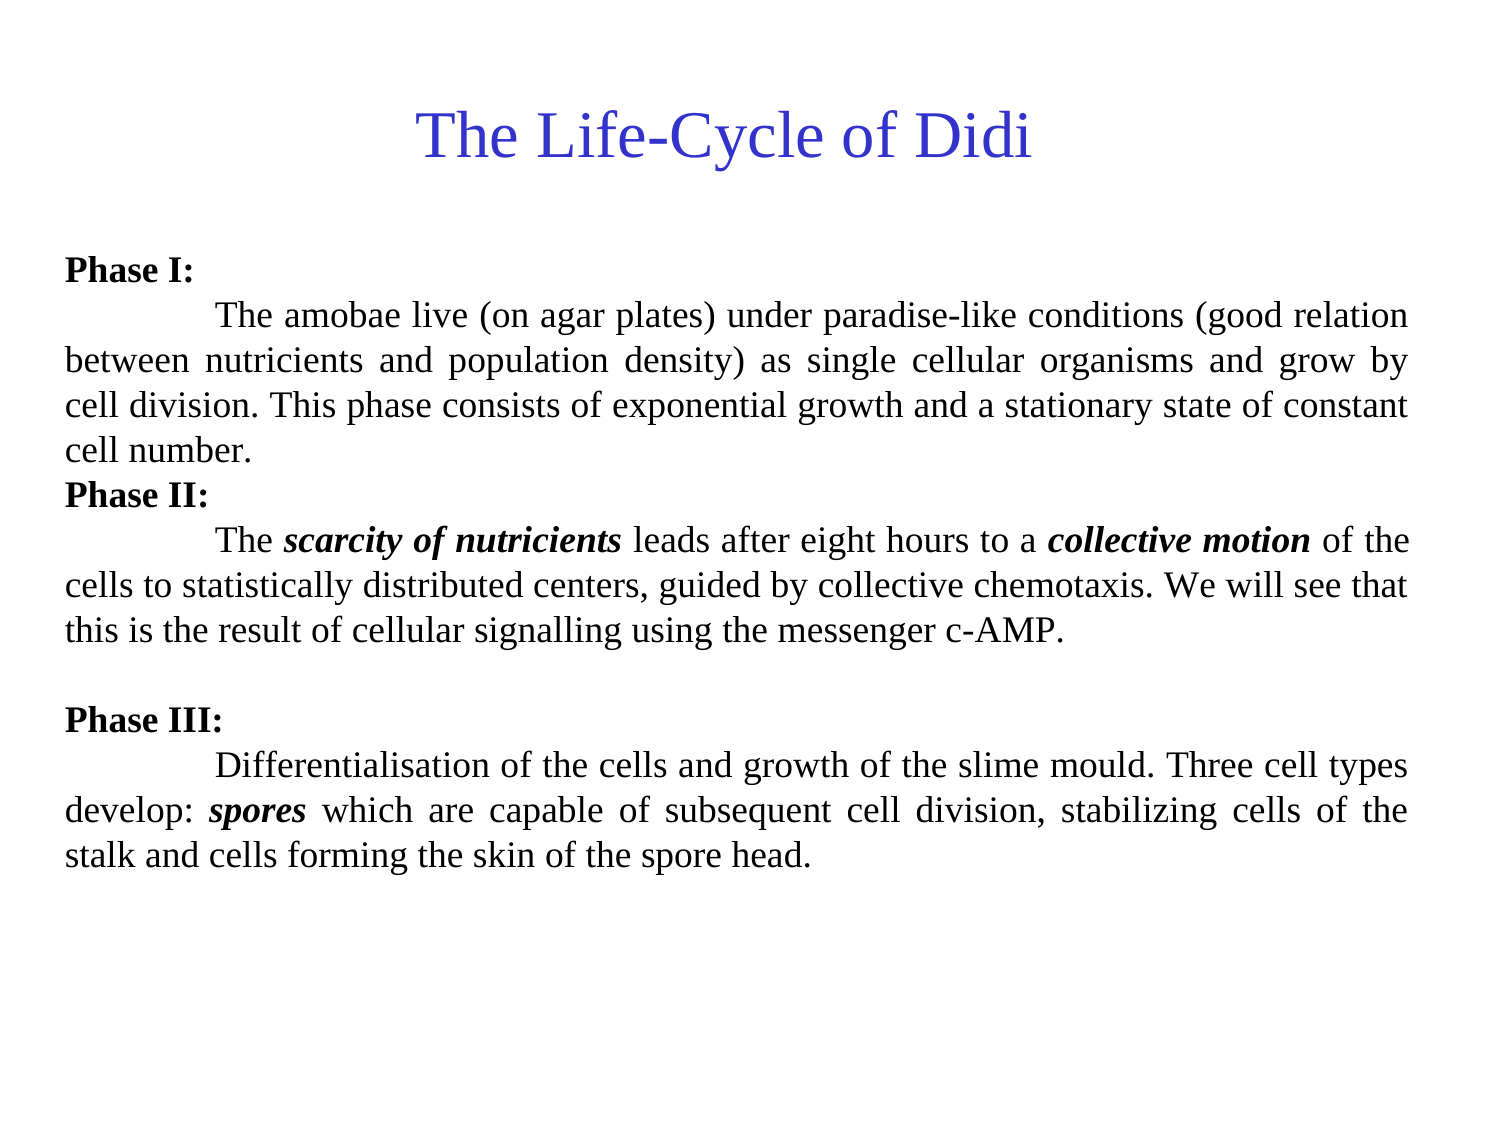

# The Life-Cycle of Didi
Phase I:
	The amobae live (on agar plates) under paradise-like conditions (good relation between nutricients and population density) as single cellular organisms and grow by cell division. This phase consists of exponential growth and a stationary state of constant cell number.
Phase II:
	The scarcity of nutricients leads after eight hours to a collective motion of the cells to statistically distributed centers, guided by collective chemotaxis. We will see that this is the result of cellular signalling using the messenger c-AMP.
Phase III:
	Differentialisation of the cells and growth of the slime mould. Three cell types develop: spores which are capable of subsequent cell division, stabilizing cells of the stalk and cells forming the skin of the spore head.